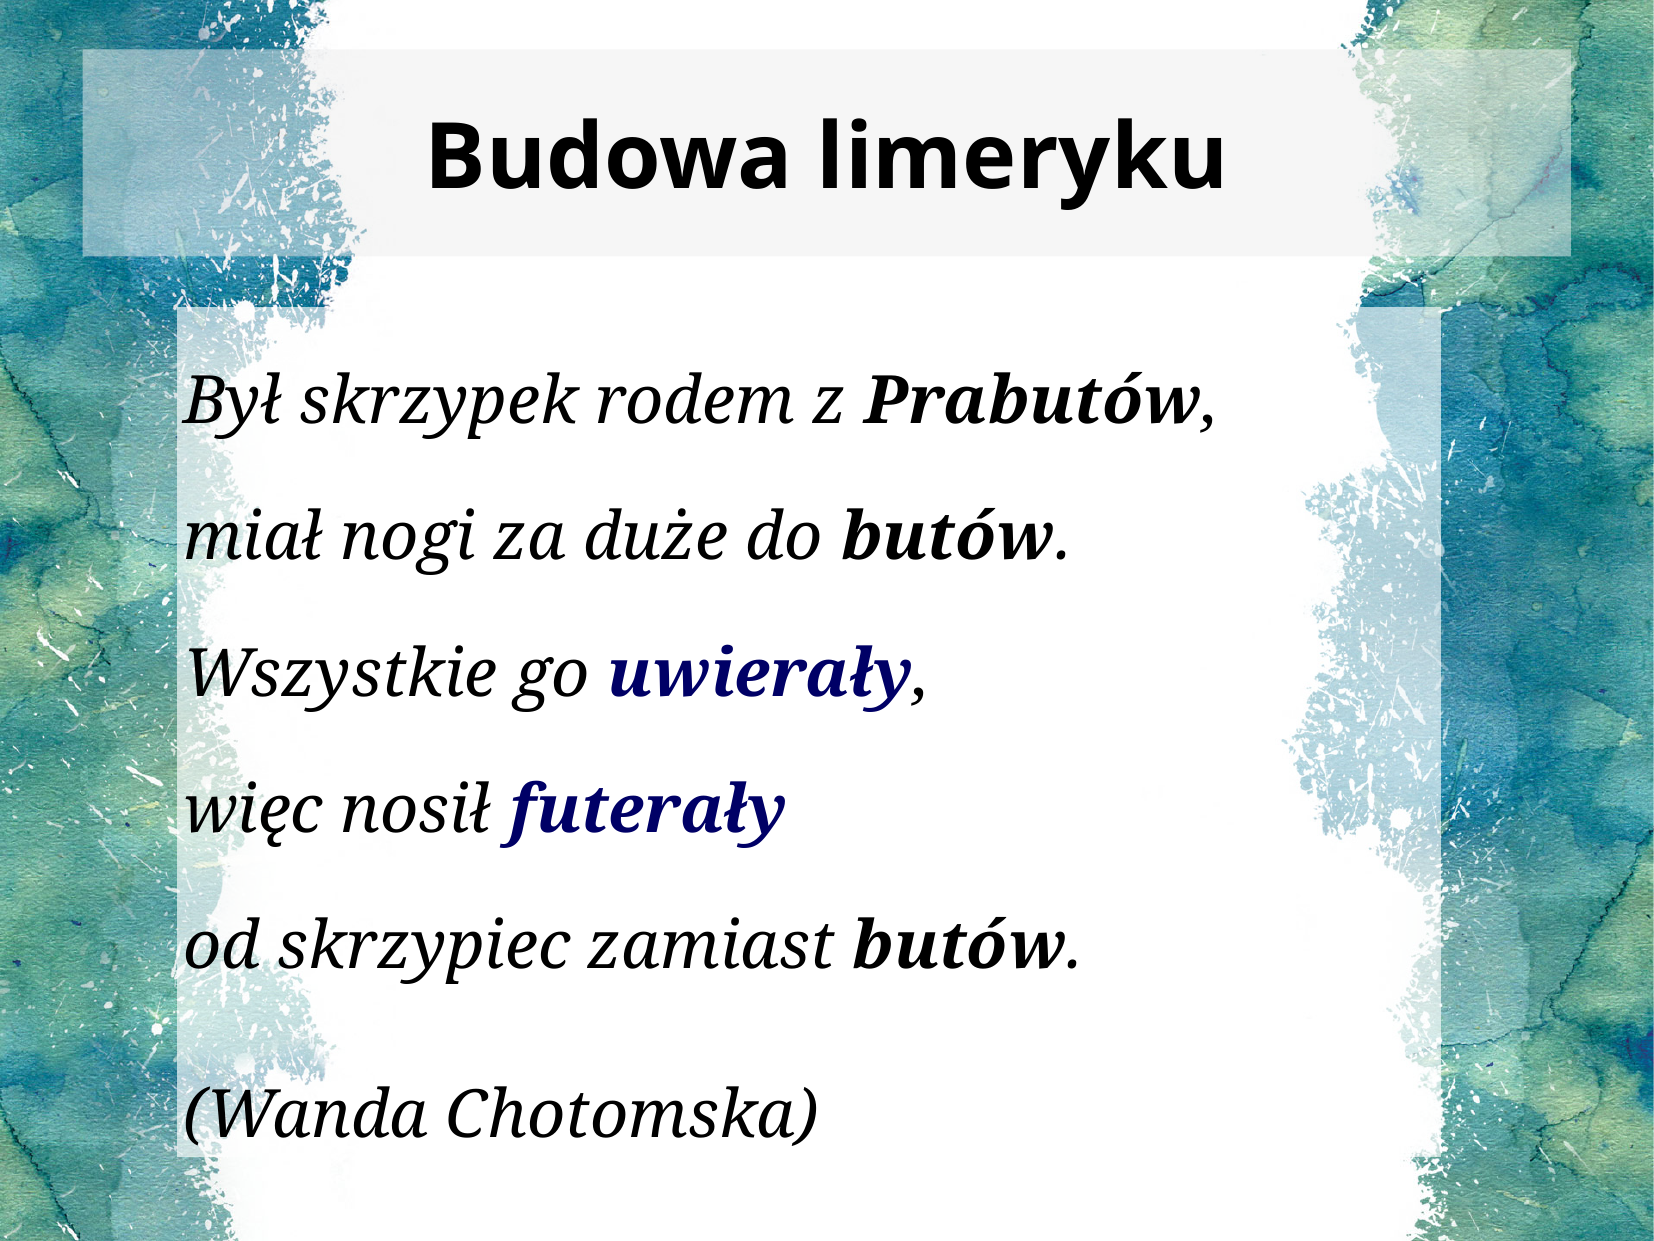

# Budowa limeryku
Był skrzypek rodem z Prabutów,
miał nogi za duże do butów.
Wszystkie go uwierały,
więc nosił futerały
od skrzypiec zamiast butów.
(Wanda Chotomska)